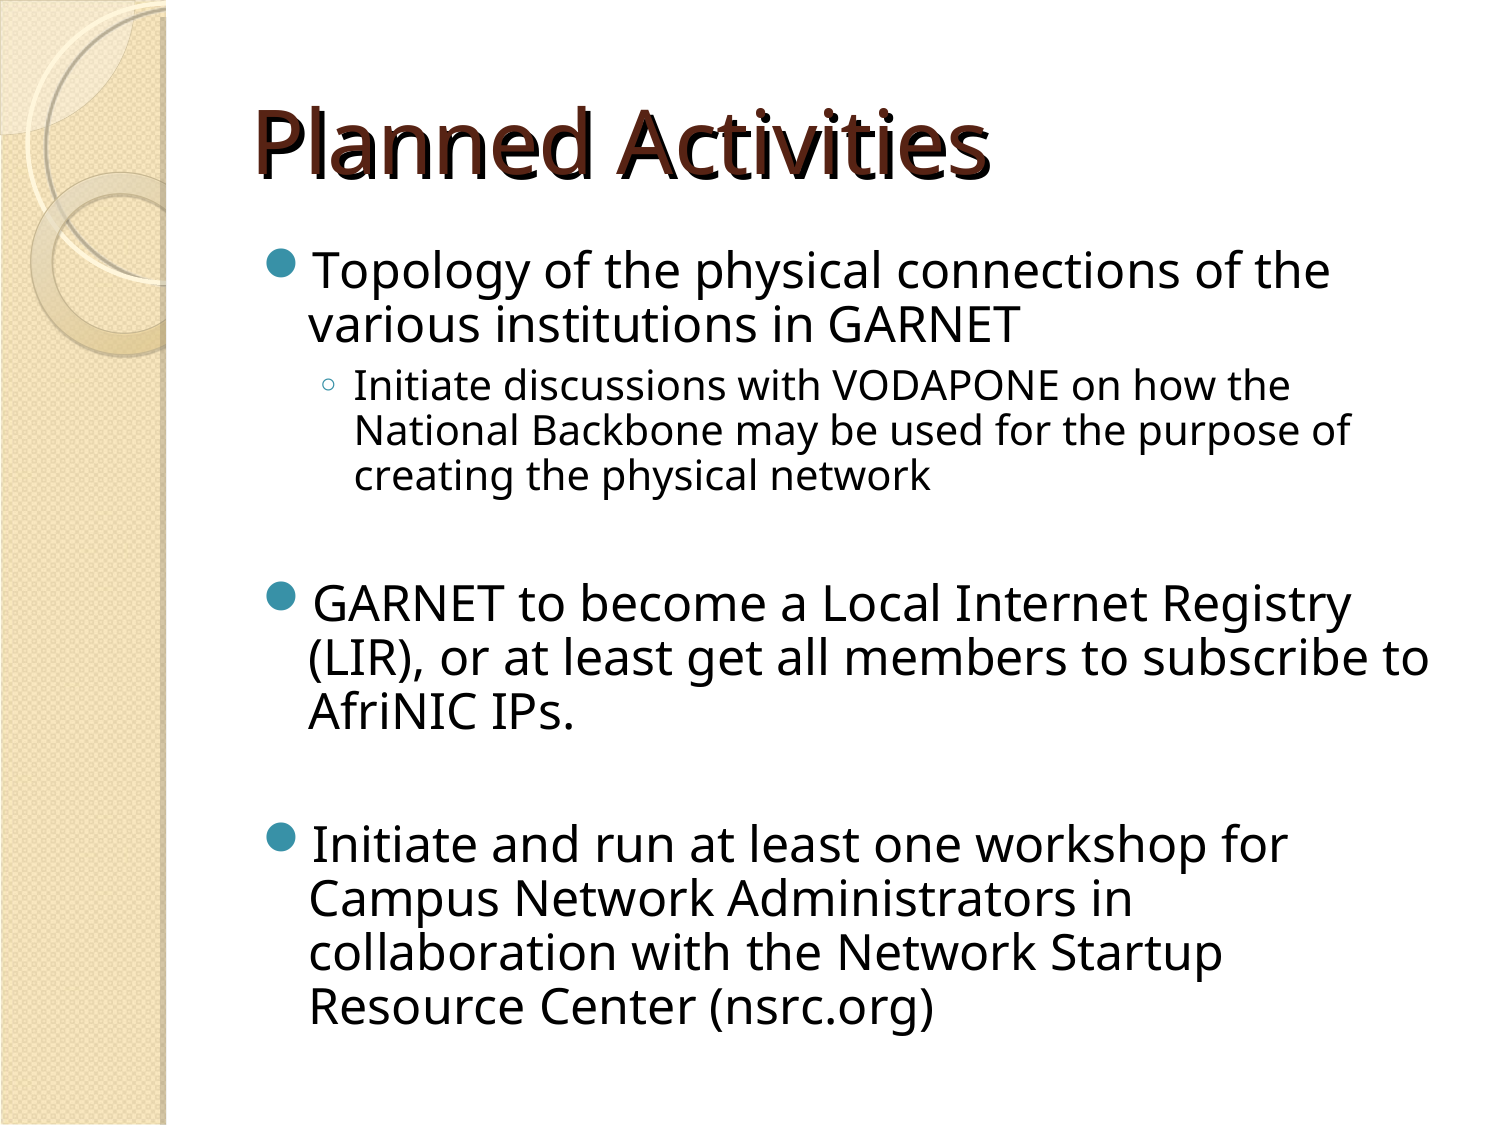

Planned Activities
Topology of the physical connections of the various institutions in GARNET
Initiate discussions with VODAPONE on how the National Backbone may be used for the purpose of creating the physical network
GARNET to become a Local Internet Registry (LIR), or at least get all members to subscribe to AfriNIC IPs.
Initiate and run at least one workshop for Campus Network Administrators in collaboration with the Network Startup Resource Center (nsrc.org)